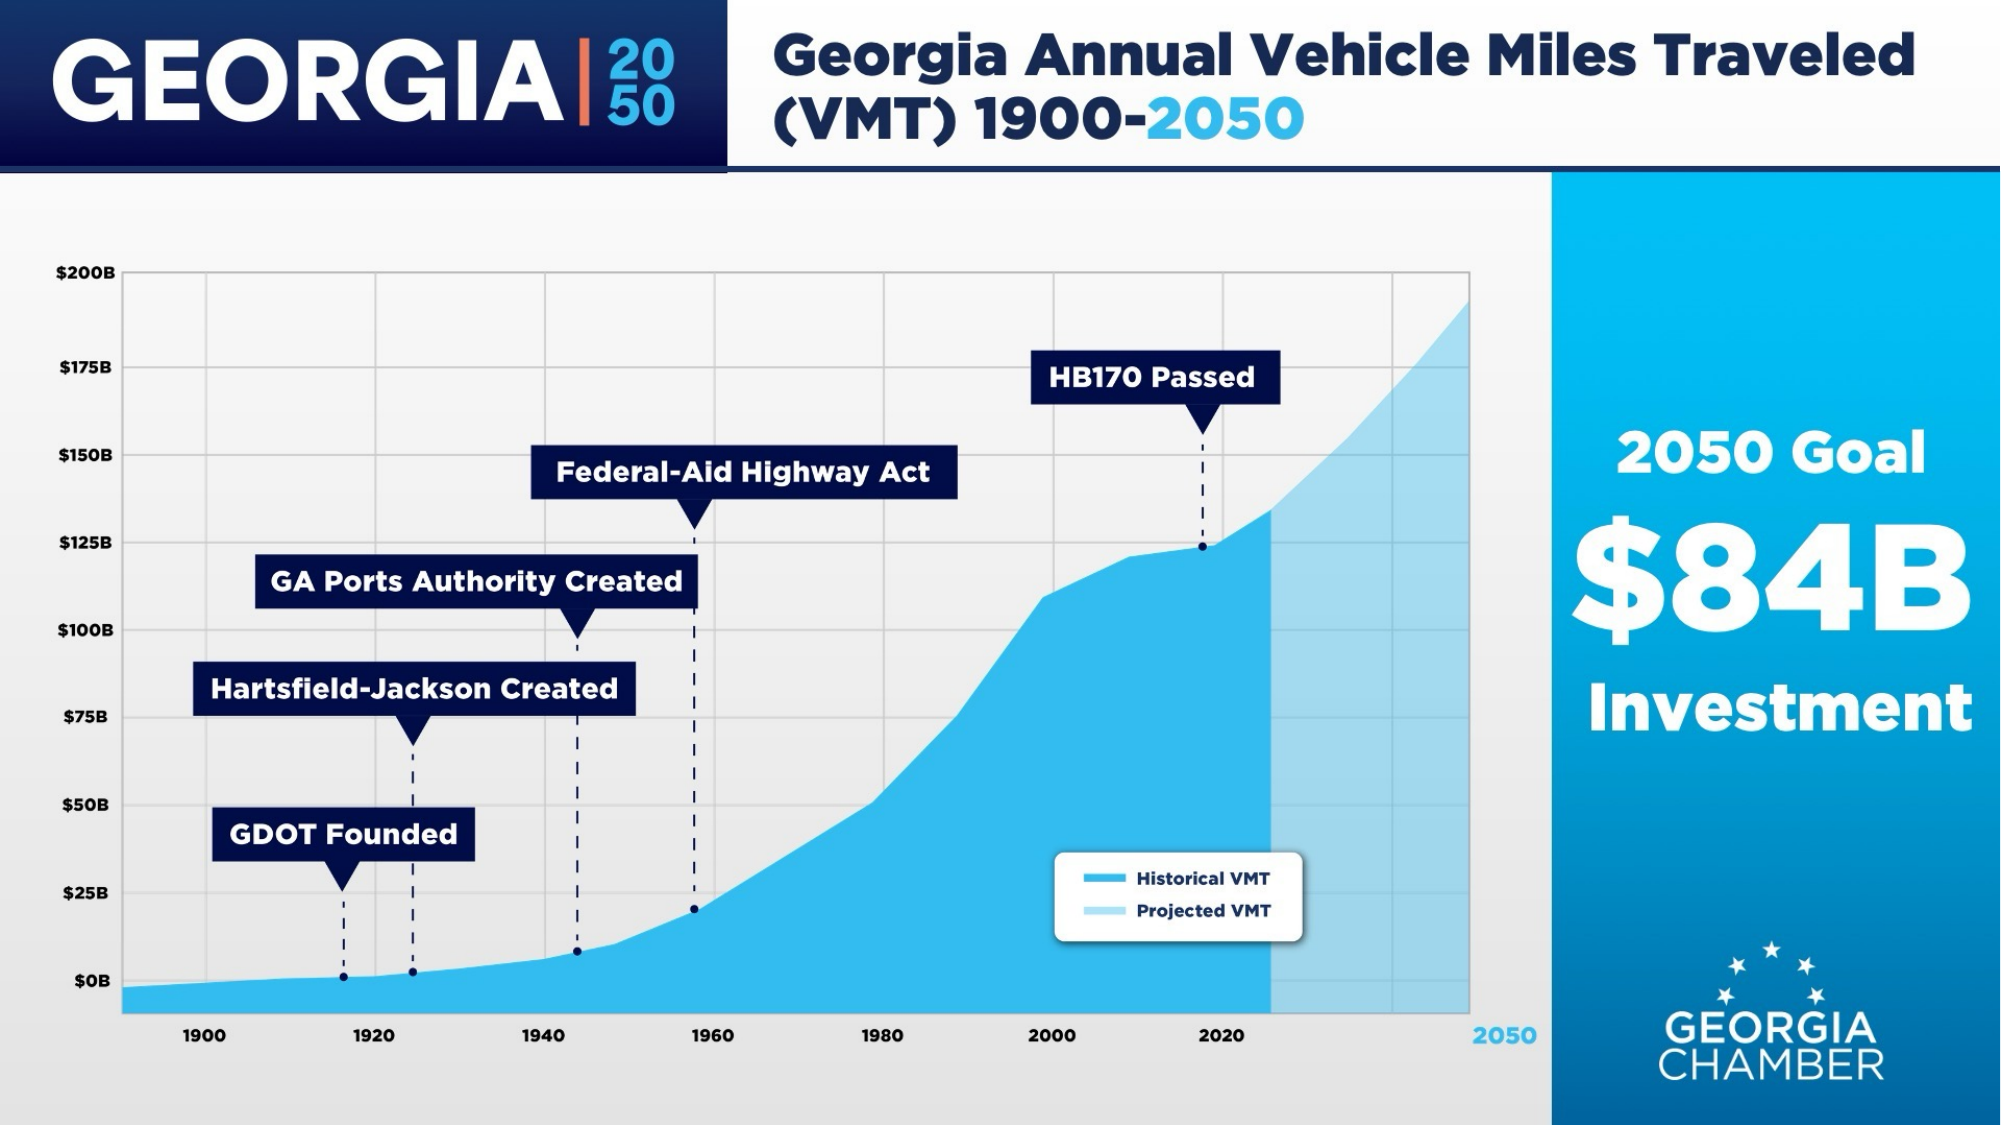

Georgia Annual Vehicle Miles Traveled
(VMT) 1900-2050
2050 Goal
$84B
 Investment